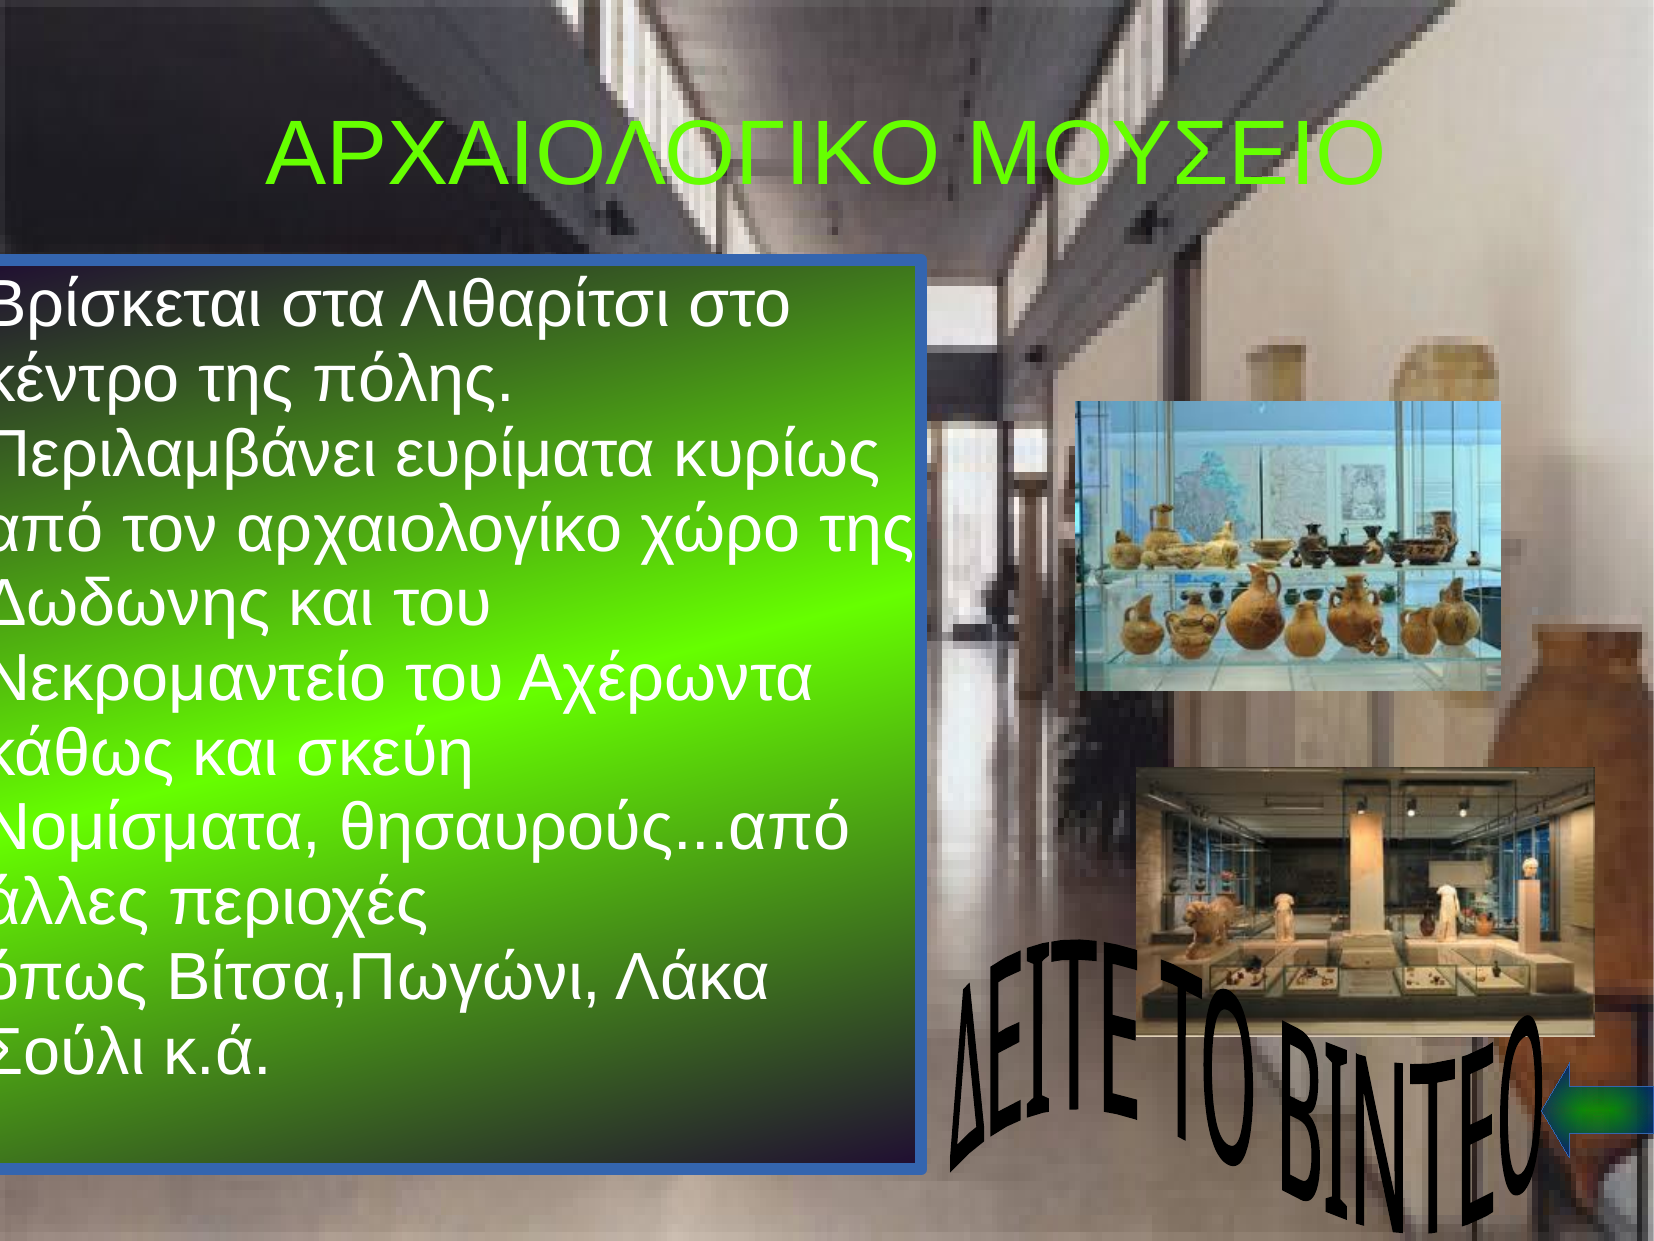

# ΑΡΧΑΙΟΛΟΓΙΚΟ ΜΟΥΣΕΙΟ
Βρίσκεται στα Λιθαρίτσι στο κέντρο της πόλης. Περιλαμβάνει ευρίματα κυρίως από τον αρχαιολογίκο χώρο της Δωδωνης και του Νεκρομαντείο του Αχέρωντα κάθως και σκεύη
Νομίσματα, θησαυρούς...από άλλες περιοχές
όπως Βίτσα,Πωγώνι, Λάκα Σούλι κ.ά.
ΔΕΙΤΕ ΤΟ ΒΙΝΤΕΟ